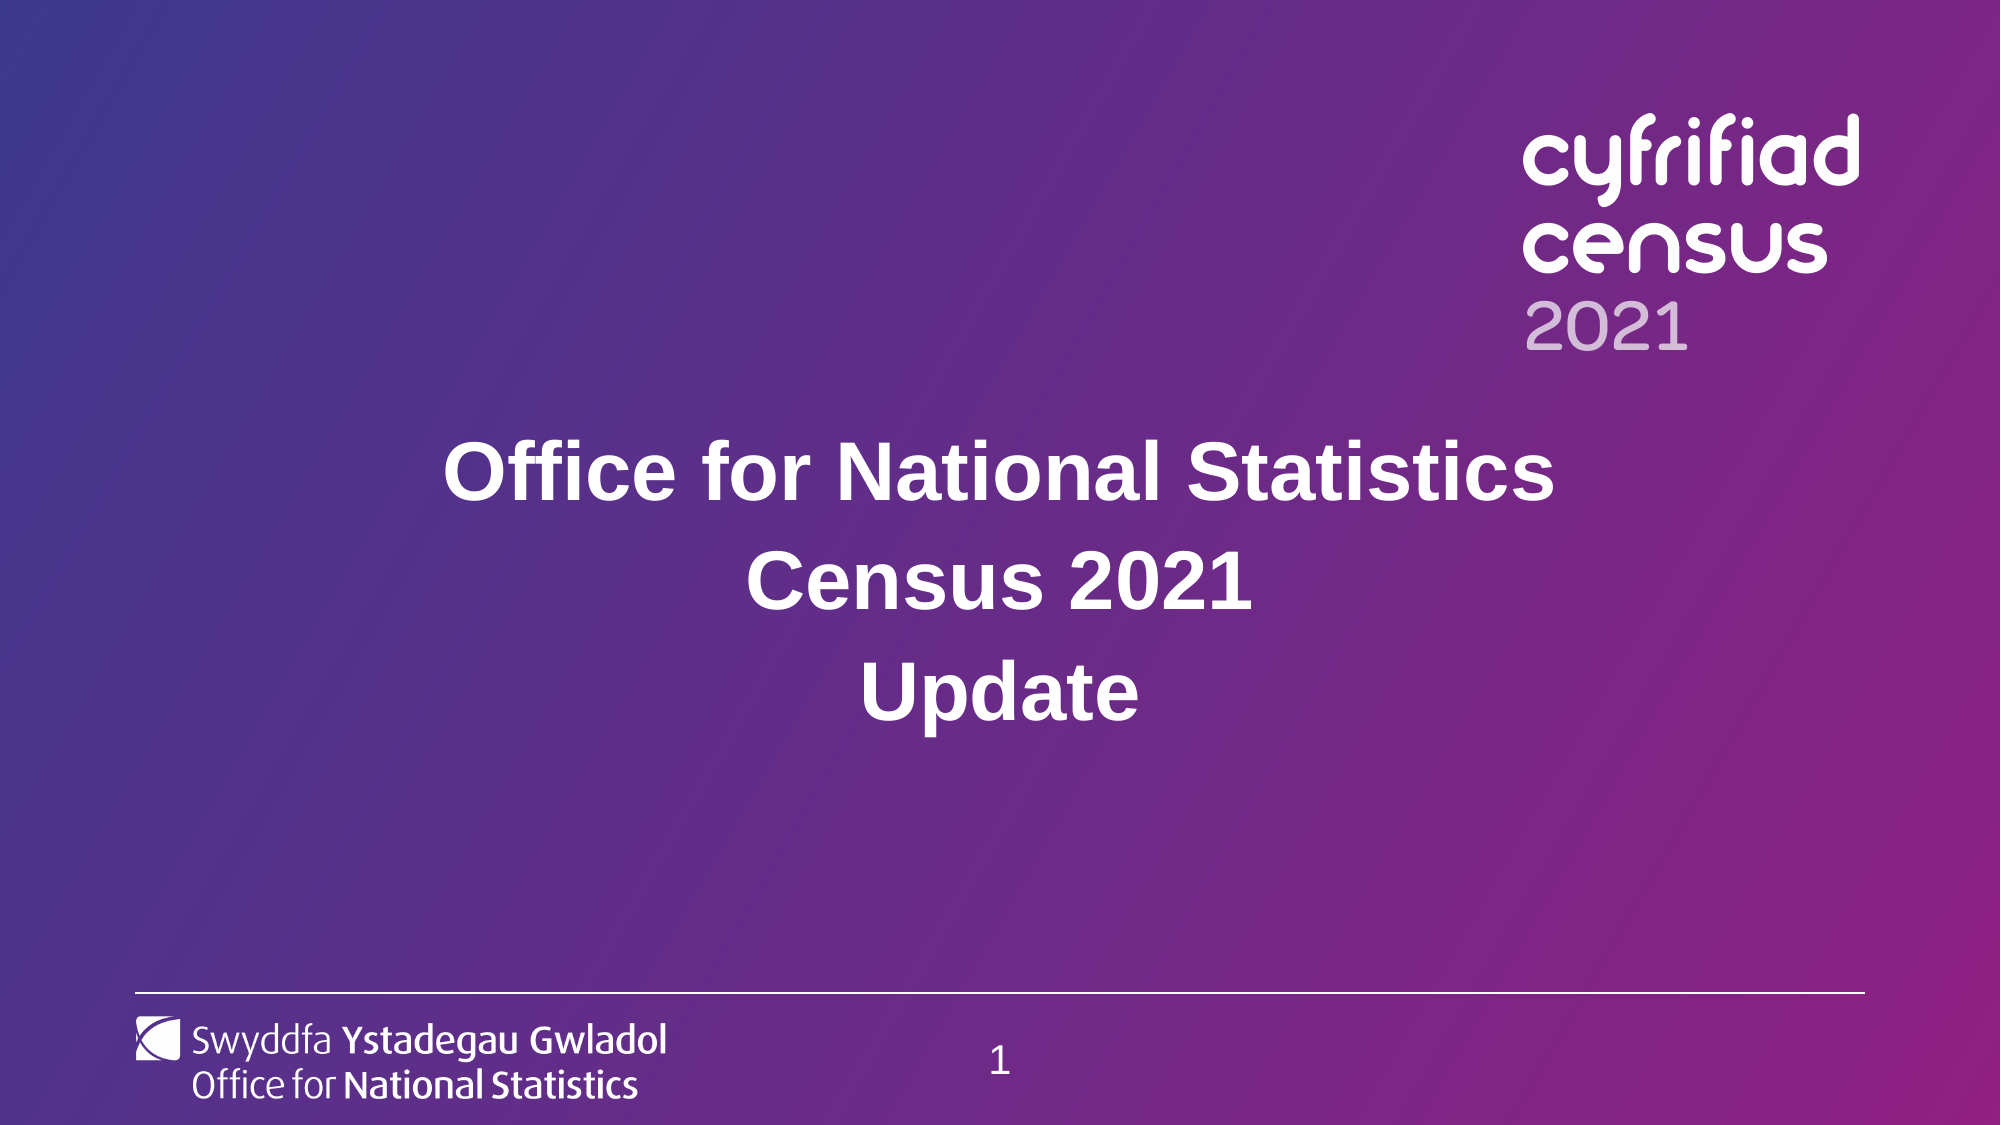

#
Office for National Statistics
Census 2021
Update